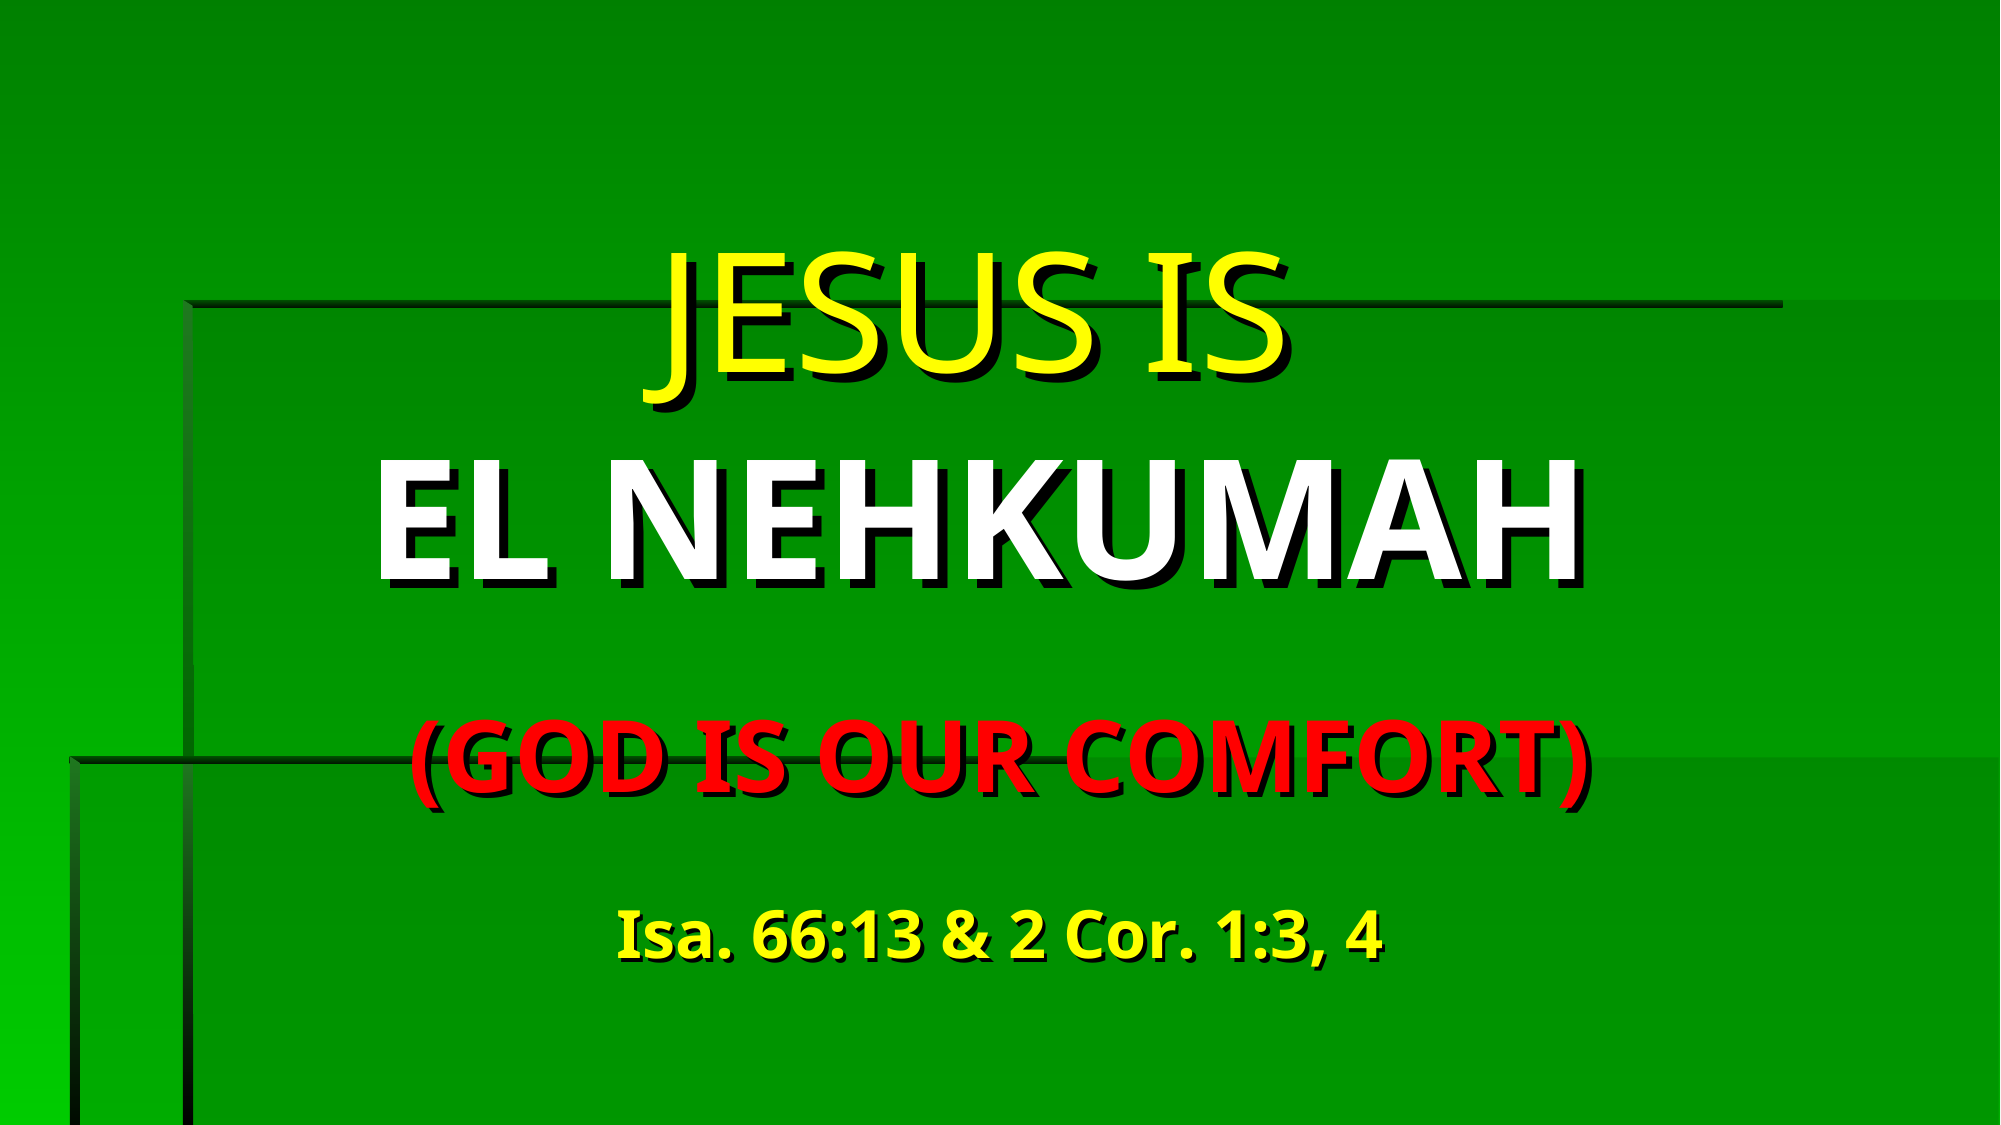

# JESUS IS EL NEHKUMAH (GOD IS OUR COMFORT) Isa. 66:13 & 2 Cor. 1:3, 4